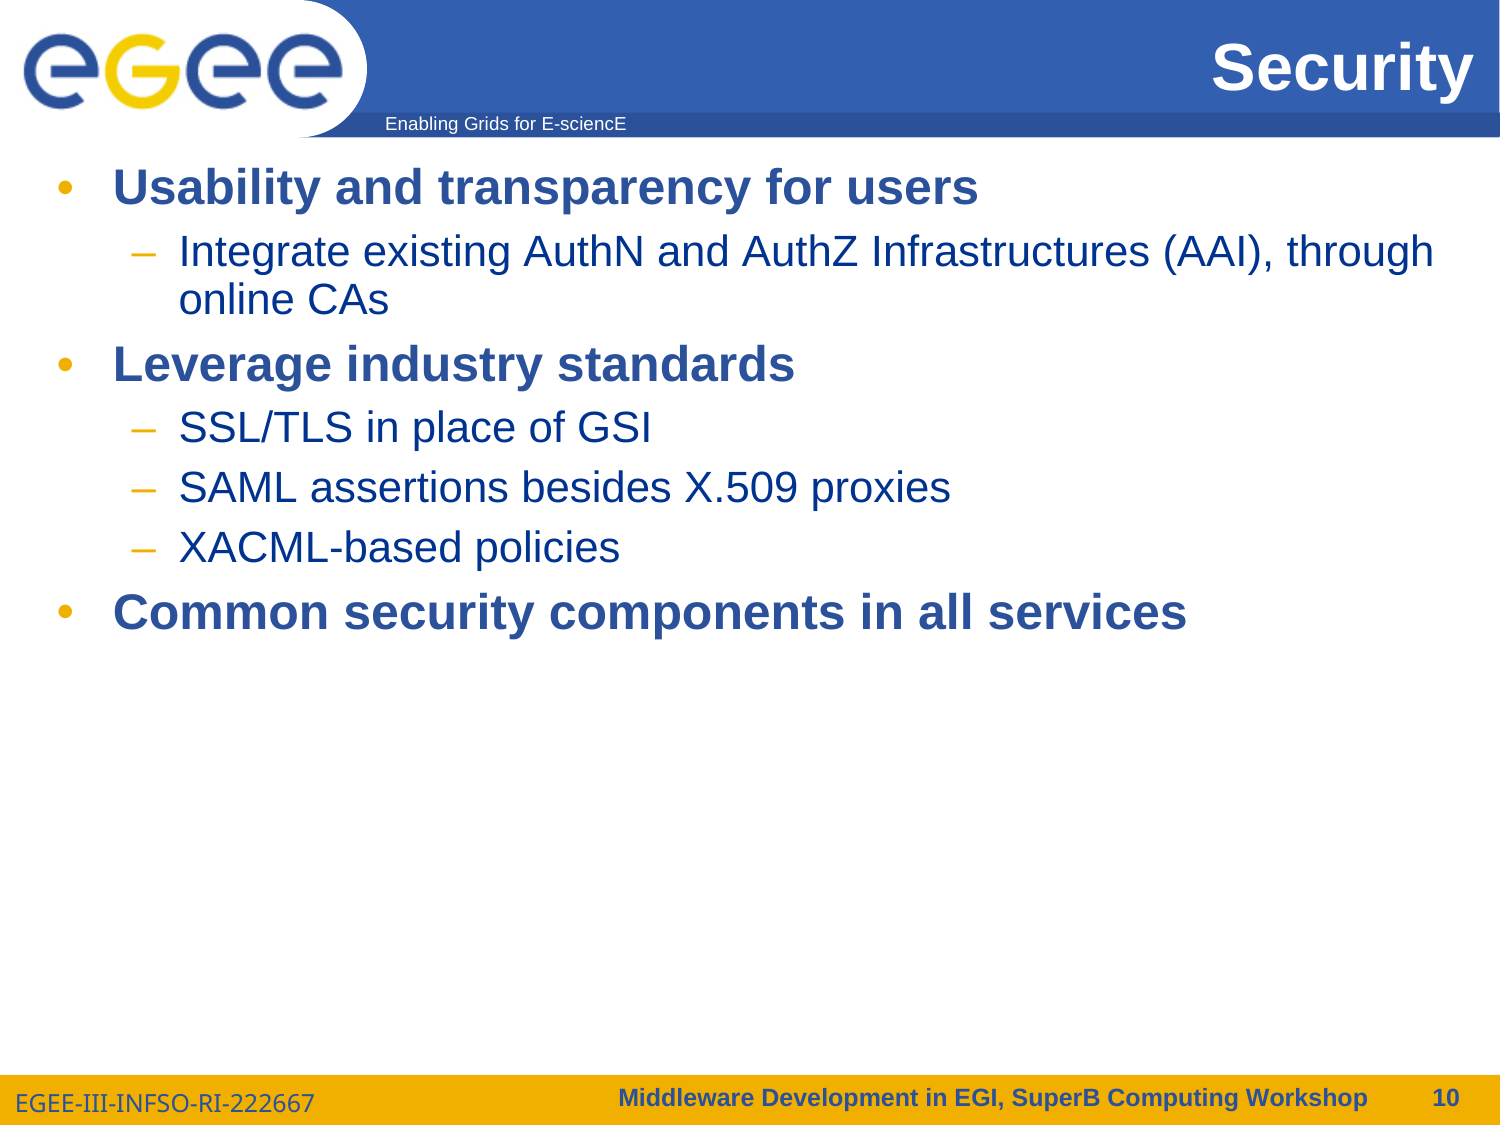

# Security
Usability and transparency for users
Integrate existing AuthN and AuthZ Infrastructures (AAI), through online CAs
Leverage industry standards
SSL/TLS in place of GSI
SAML assertions besides X.509 proxies
XACML-based policies
Common security components in all services
Middleware Development in EGI, SuperB Computing Workshop
10